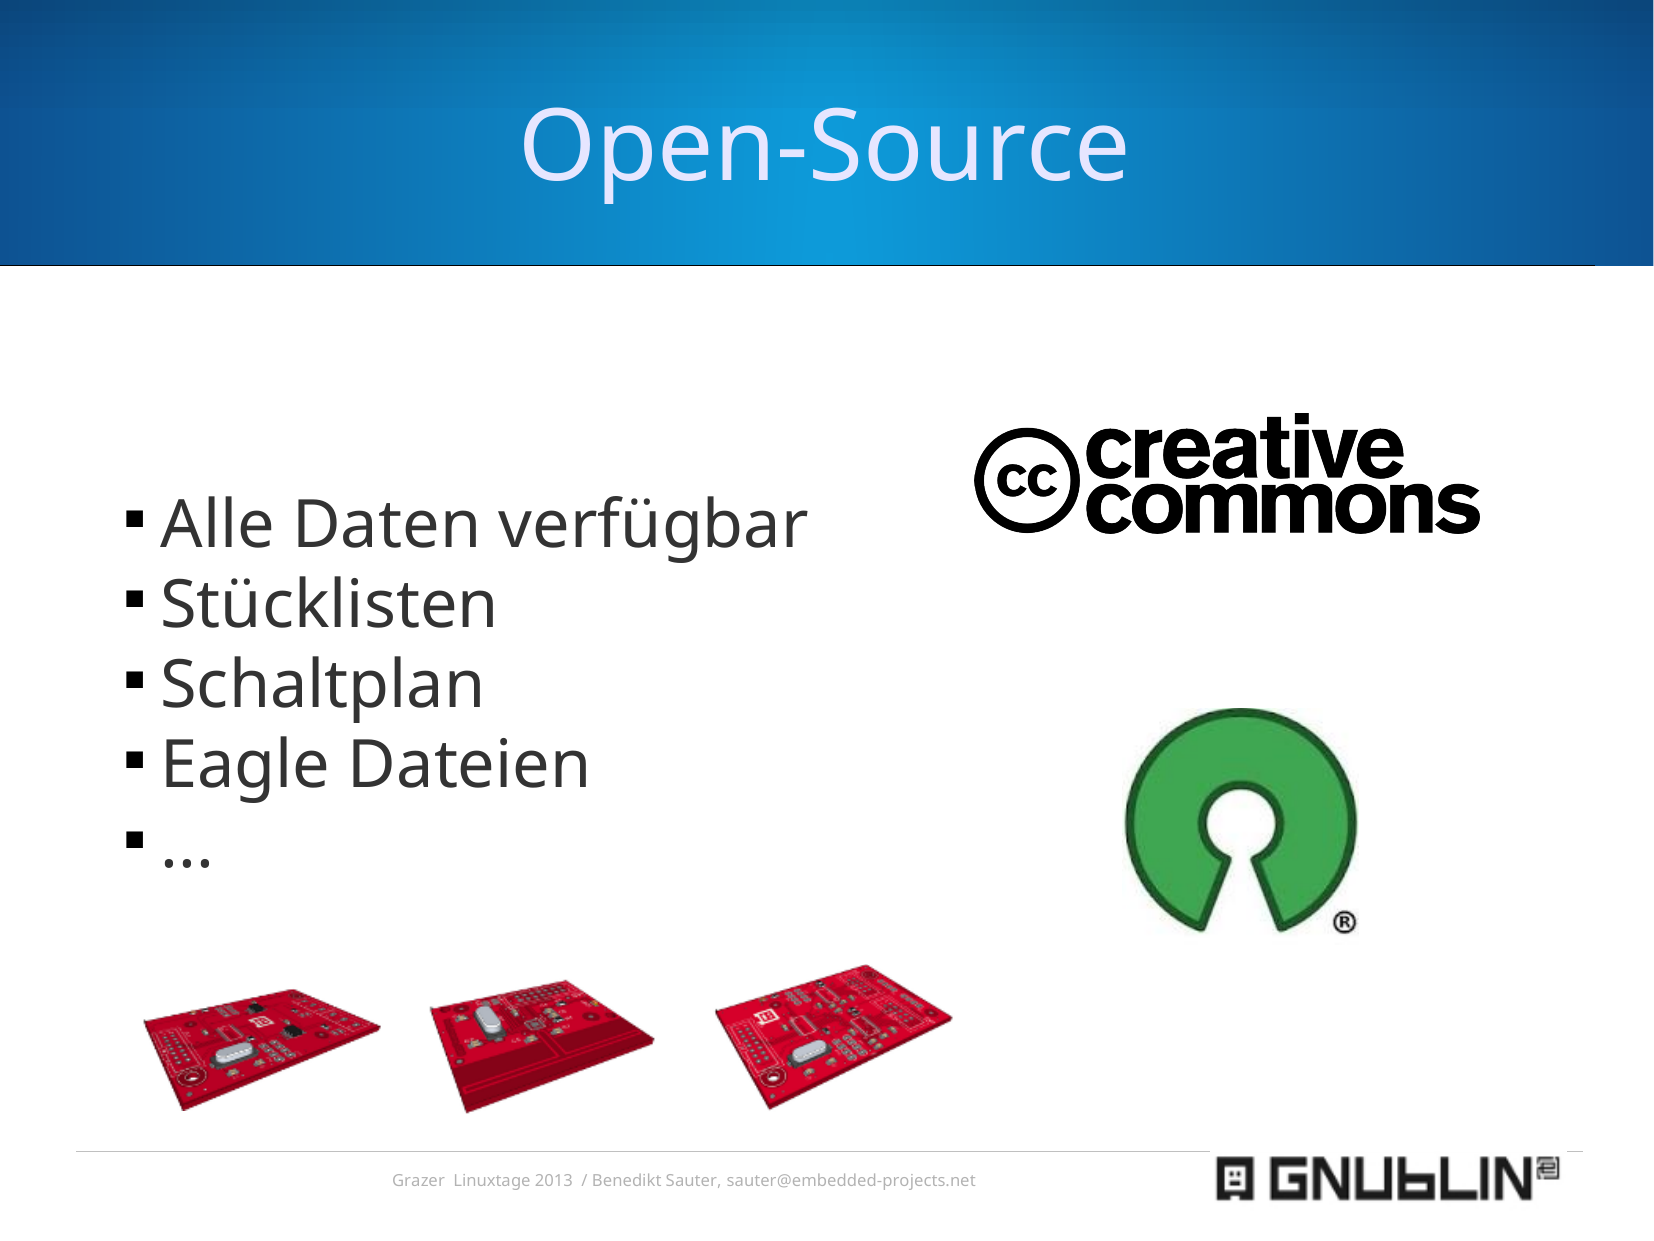

# Open-Source
 Alle Daten verfügbar
 Stücklisten
 Schaltplan
 Eagle Dateien
 ...